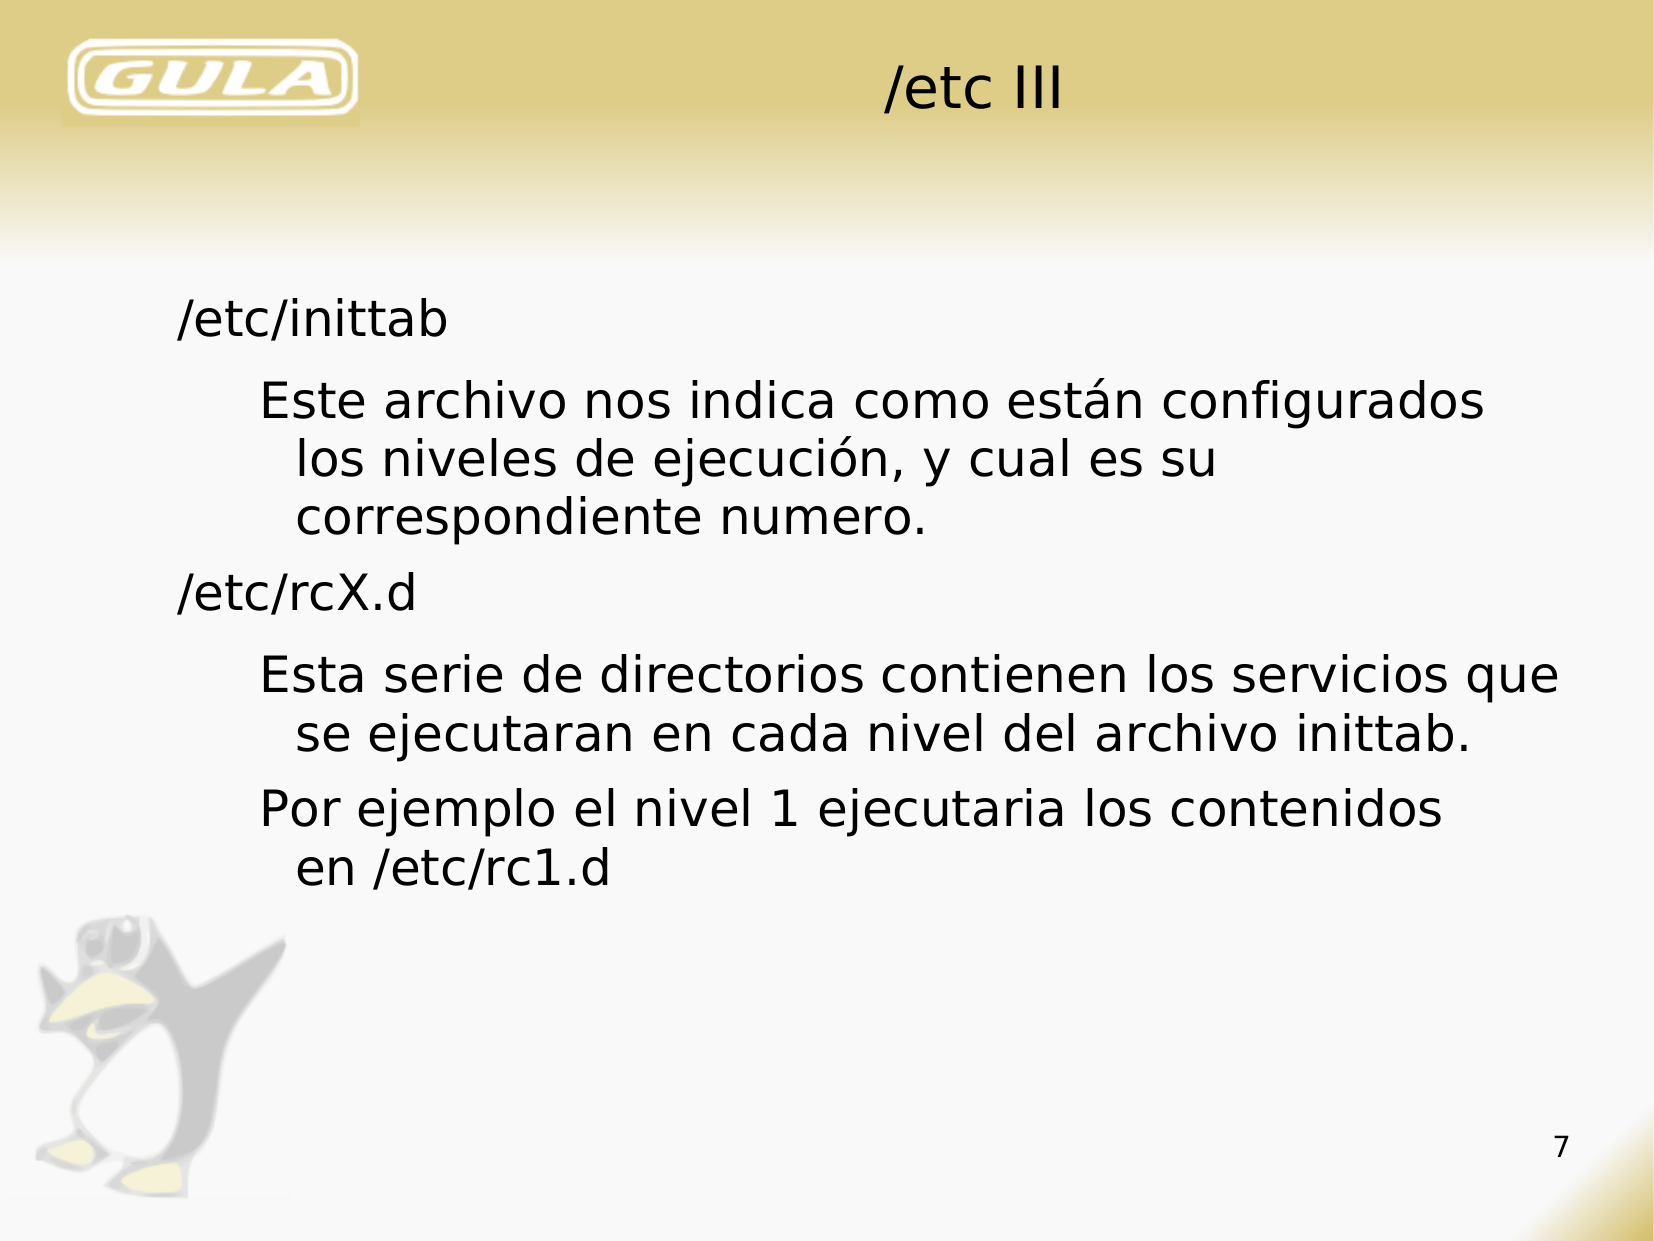

/etc III
# /etc/inittab
Este archivo nos indica como están configurados los niveles de ejecución, y cual es su correspondiente numero.
/etc/rcX.d
Esta serie de directorios contienen los servicios que se ejecutaran en cada nivel del archivo inittab.
Por ejemplo el nivel 1 ejecutaria los contenidos en /etc/rc1.d
7